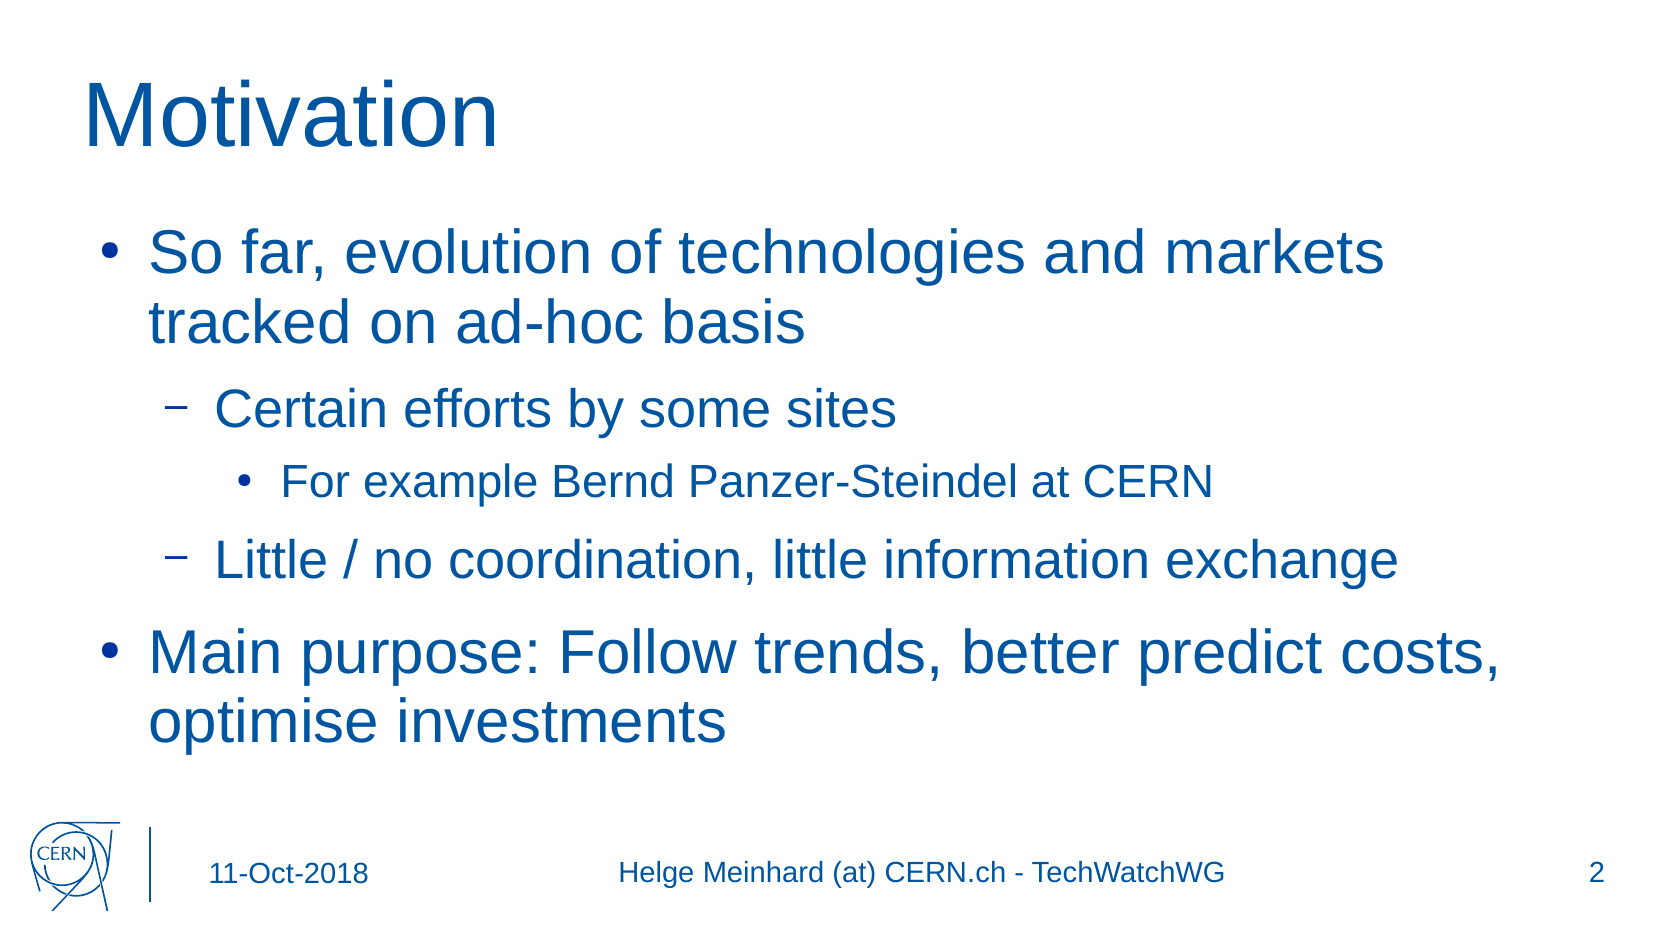

# Motivation
So far, evolution of technologies and markets tracked on ad-hoc basis
Certain efforts by some sites
For example Bernd Panzer-Steindel at CERN
Little / no coordination, little information exchange
Main purpose: Follow trends, better predict costs, optimise investments
Helge Meinhard (at) CERN.ch - TechWatchWG
2
11-Oct-2018